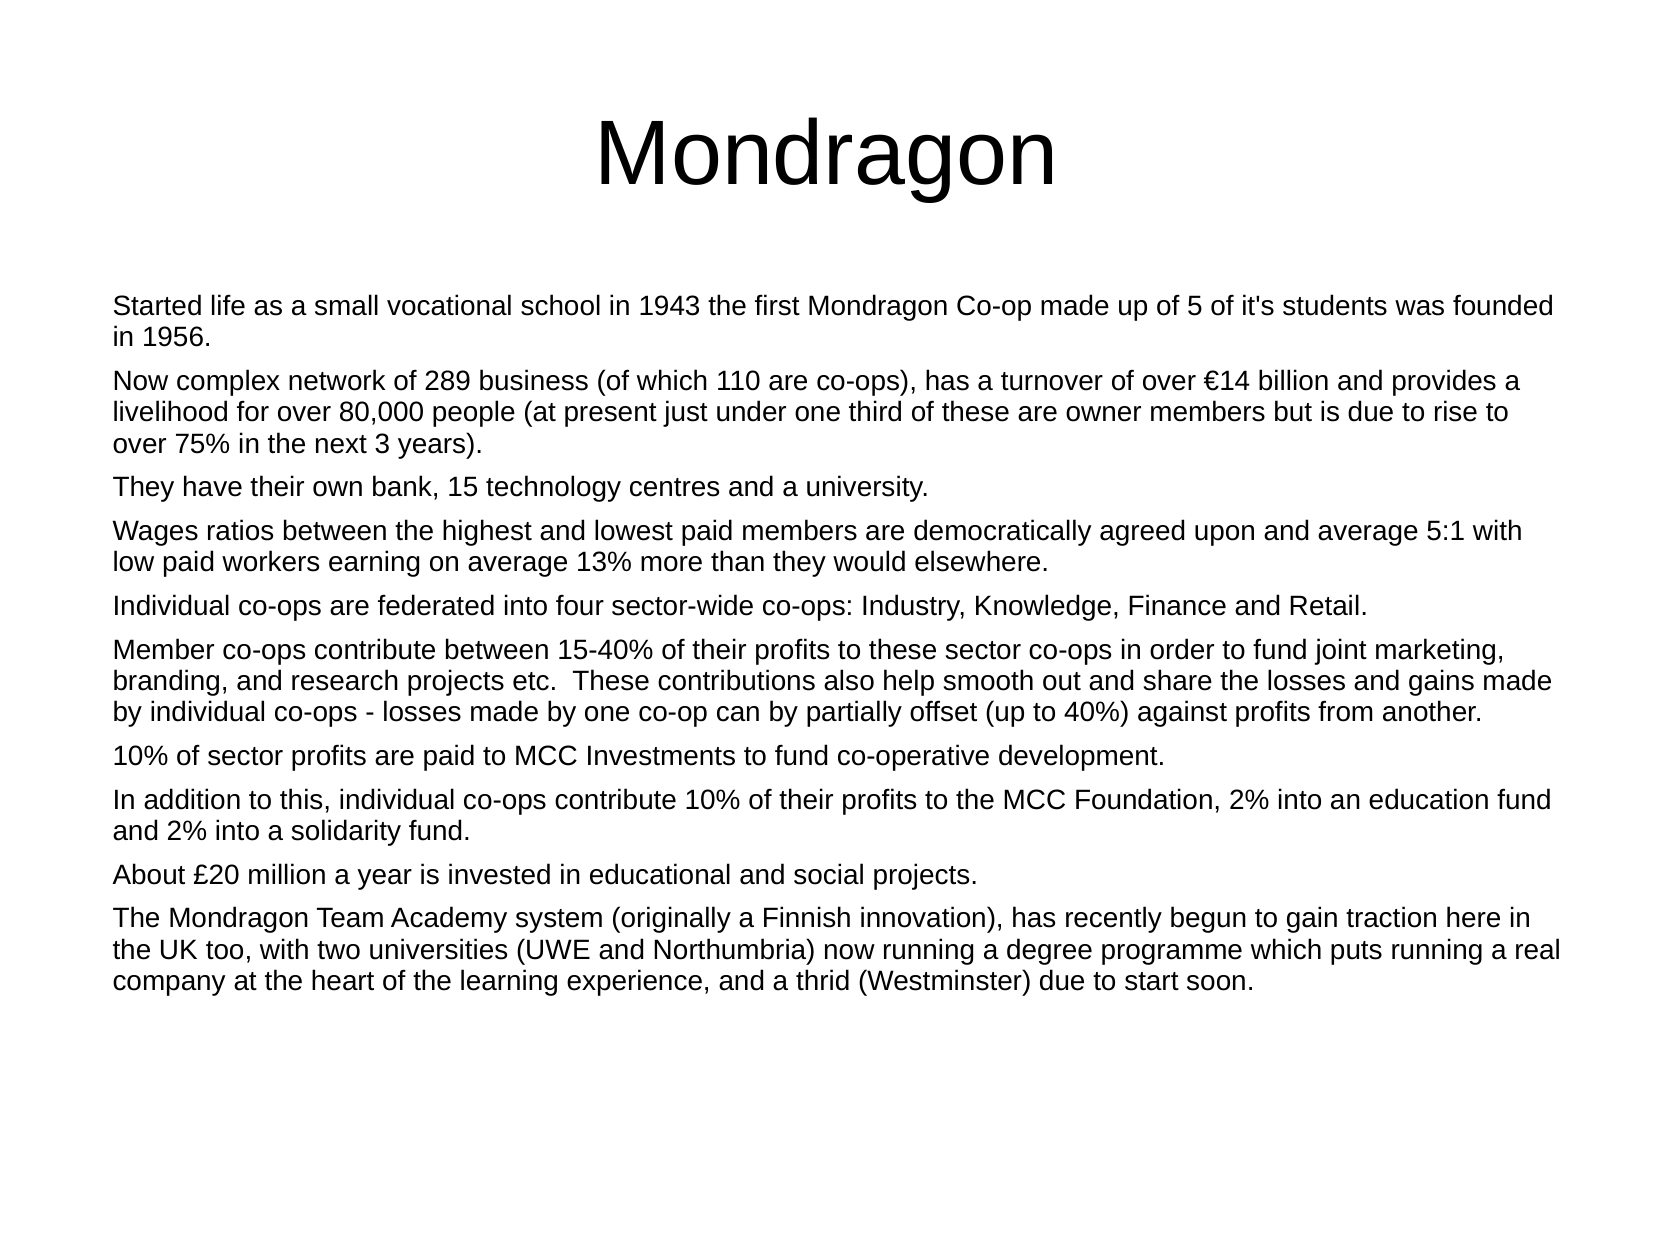

# Mondragon
Started life as a small vocational school in 1943 the first Mondragon Co-op made up of 5 of it's students was founded in 1956.
Now complex network of 289 business (of which 110 are co-ops), has a turnover of over €14 billion and provides a livelihood for over 80,000 people (at present just under one third of these are owner members but is due to rise to over 75% in the next 3 years).
They have their own bank, 15 technology centres and a university.
Wages ratios between the highest and lowest paid members are democratically agreed upon and average 5:1 with low paid workers earning on average 13% more than they would elsewhere.
Individual co-ops are federated into four sector-wide co-ops: Industry, Knowledge, Finance and Retail.
Member co-ops contribute between 15-40% of their profits to these sector co-ops in order to fund joint marketing, branding, and research projects etc. These contributions also help smooth out and share the losses and gains made by individual co-ops - losses made by one co-op can by partially offset (up to 40%) against profits from another.
10% of sector profits are paid to MCC Investments to fund co-operative development.
In addition to this, individual co-ops contribute 10% of their profits to the MCC Foundation, 2% into an education fund and 2% into a solidarity fund.
About £20 million a year is invested in educational and social projects.
The Mondragon Team Academy system (originally a Finnish innovation), has recently begun to gain traction here in the UK too, with two universities (UWE and Northumbria) now running a degree programme which puts running a real company at the heart of the learning experience, and a thrid (Westminster) due to start soon.